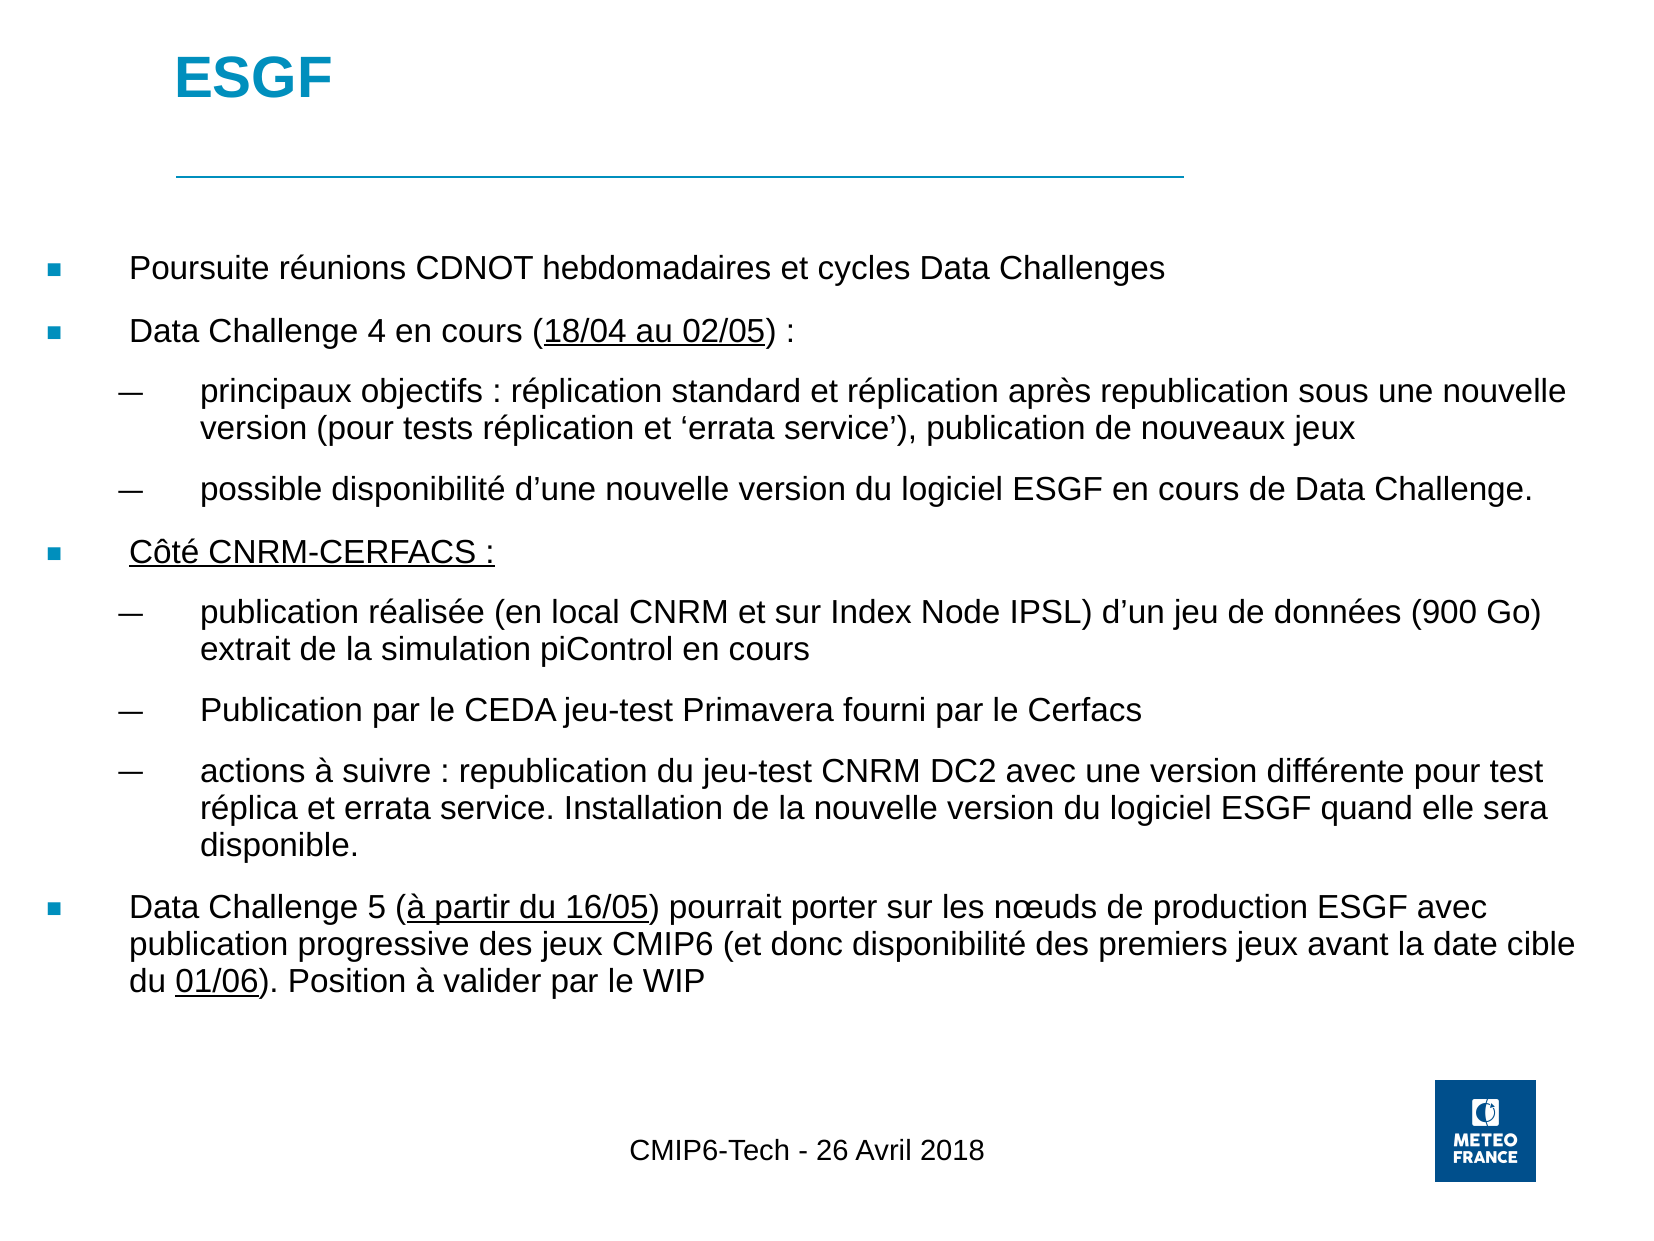

# ESGF
Poursuite réunions CDNOT hebdomadaires et cycles Data Challenges
Data Challenge 4 en cours (18/04 au 02/05) :
principaux objectifs : réplication standard et réplication après republication sous une nouvelle version (pour tests réplication et ‘errata service’), publication de nouveaux jeux
possible disponibilité d’une nouvelle version du logiciel ESGF en cours de Data Challenge.
Côté CNRM-CERFACS :
publication réalisée (en local CNRM et sur Index Node IPSL) d’un jeu de données (900 Go) extrait de la simulation piControl en cours
Publication par le CEDA jeu-test Primavera fourni par le Cerfacs
actions à suivre : republication du jeu-test CNRM DC2 avec une version différente pour test réplica et errata service. Installation de la nouvelle version du logiciel ESGF quand elle sera disponible.
Data Challenge 5 (à partir du 16/05) pourrait porter sur les nœuds de production ESGF avec publication progressive des jeux CMIP6 (et donc disponibilité des premiers jeux avant la date cible du 01/06). Position à valider par le WIP
CMIP6-Tech - 26 Avril 2018